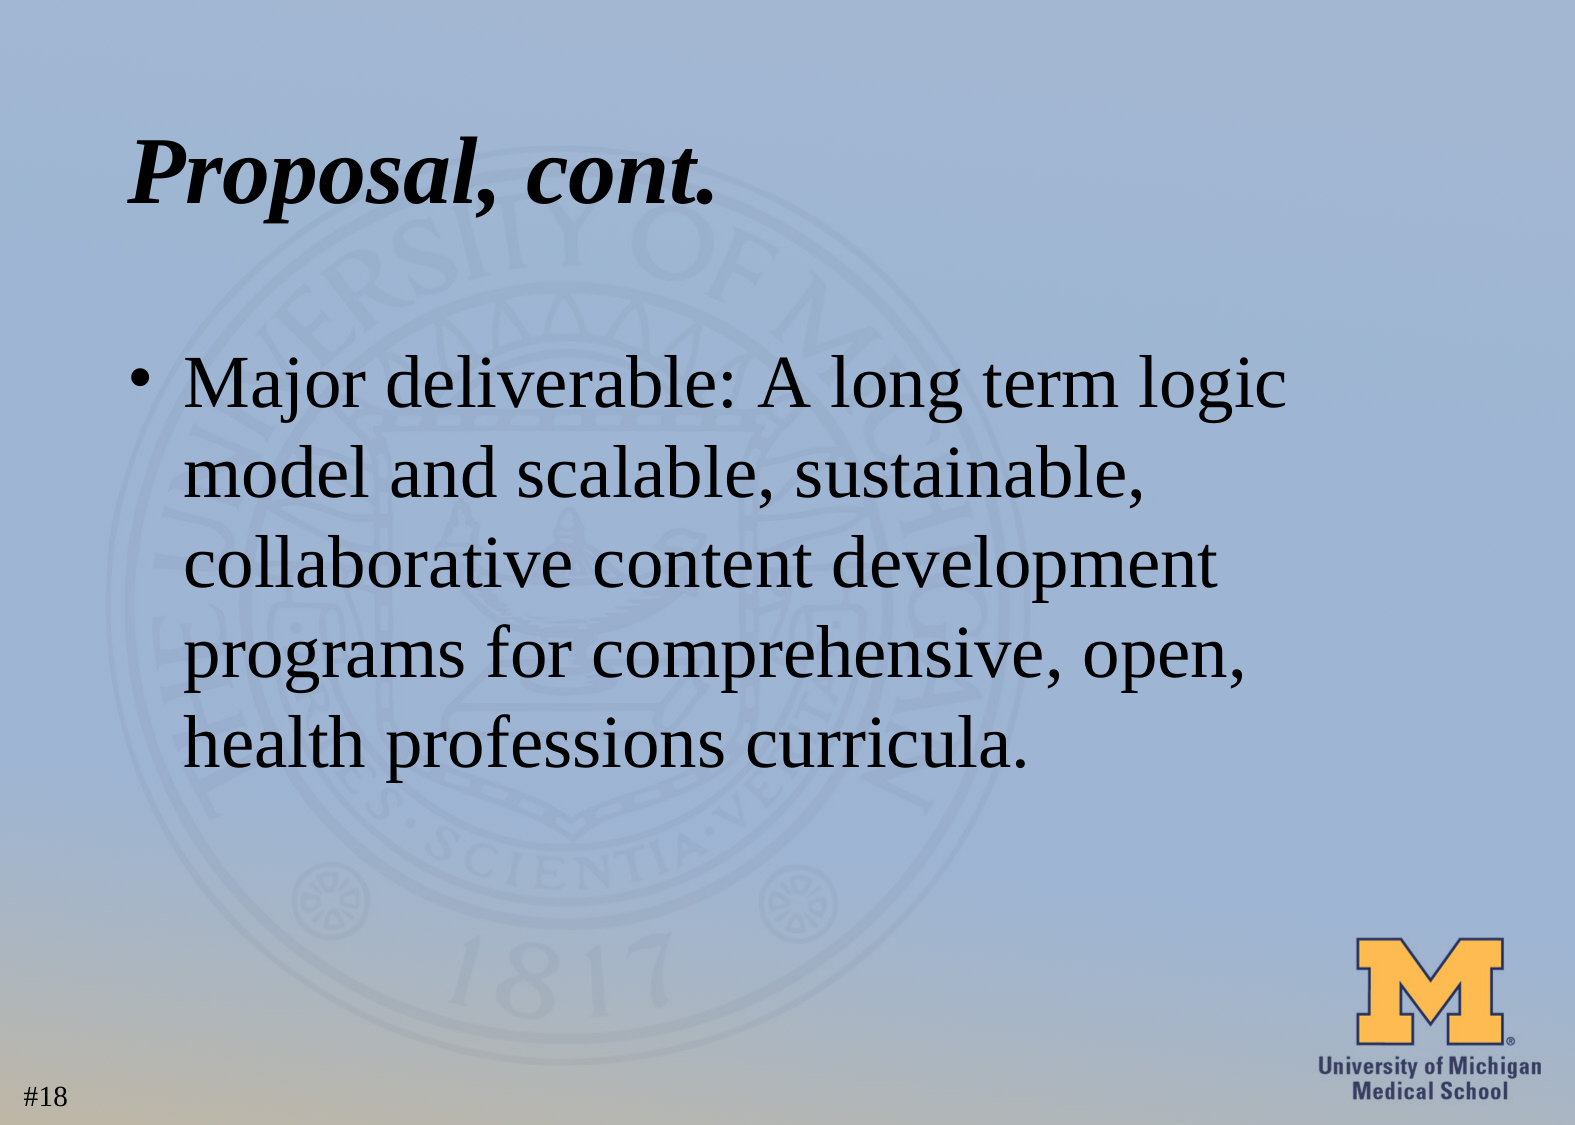

# Proposal, cont.
Major deliverable: A long term logic model and scalable, sustainable, collaborative content development programs for comprehensive, open, health professions curricula.